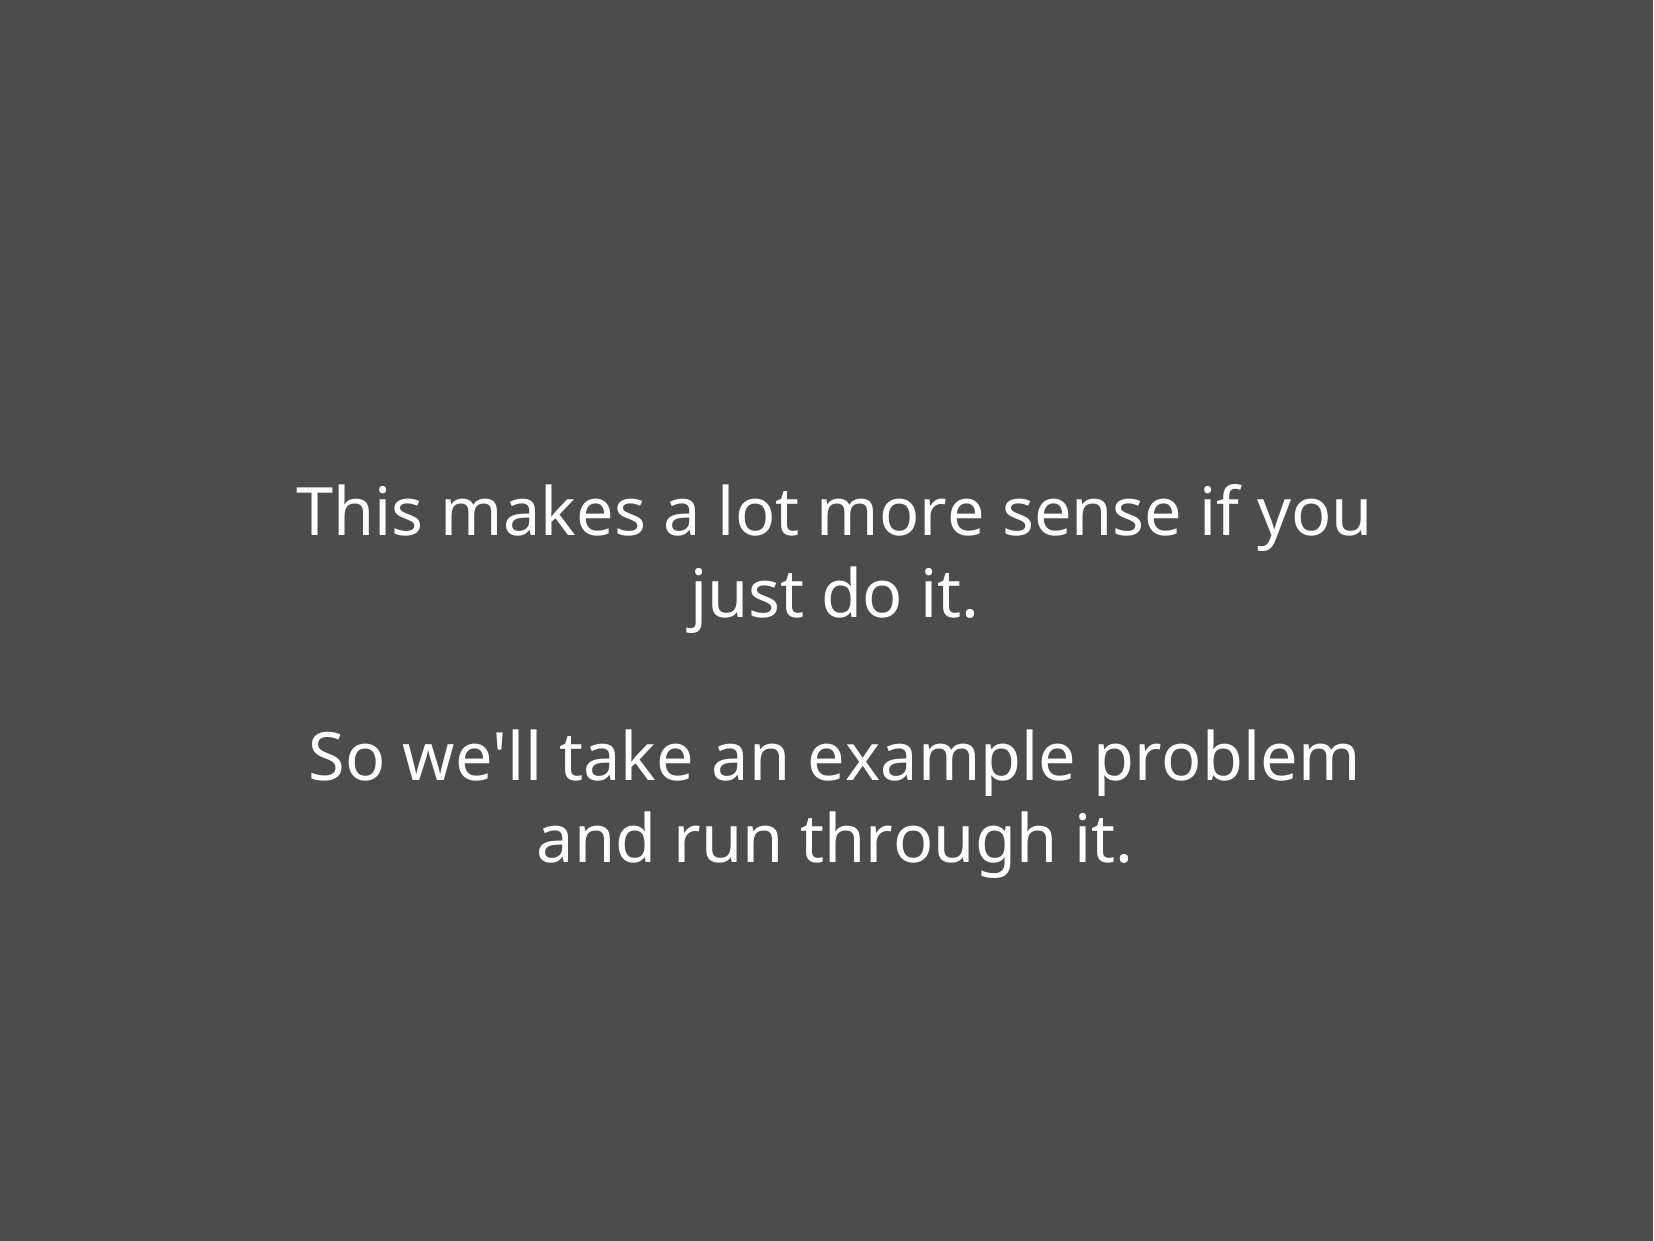

# This makes a lot more sense if you just do it. So we'll take an example problem and run through it.